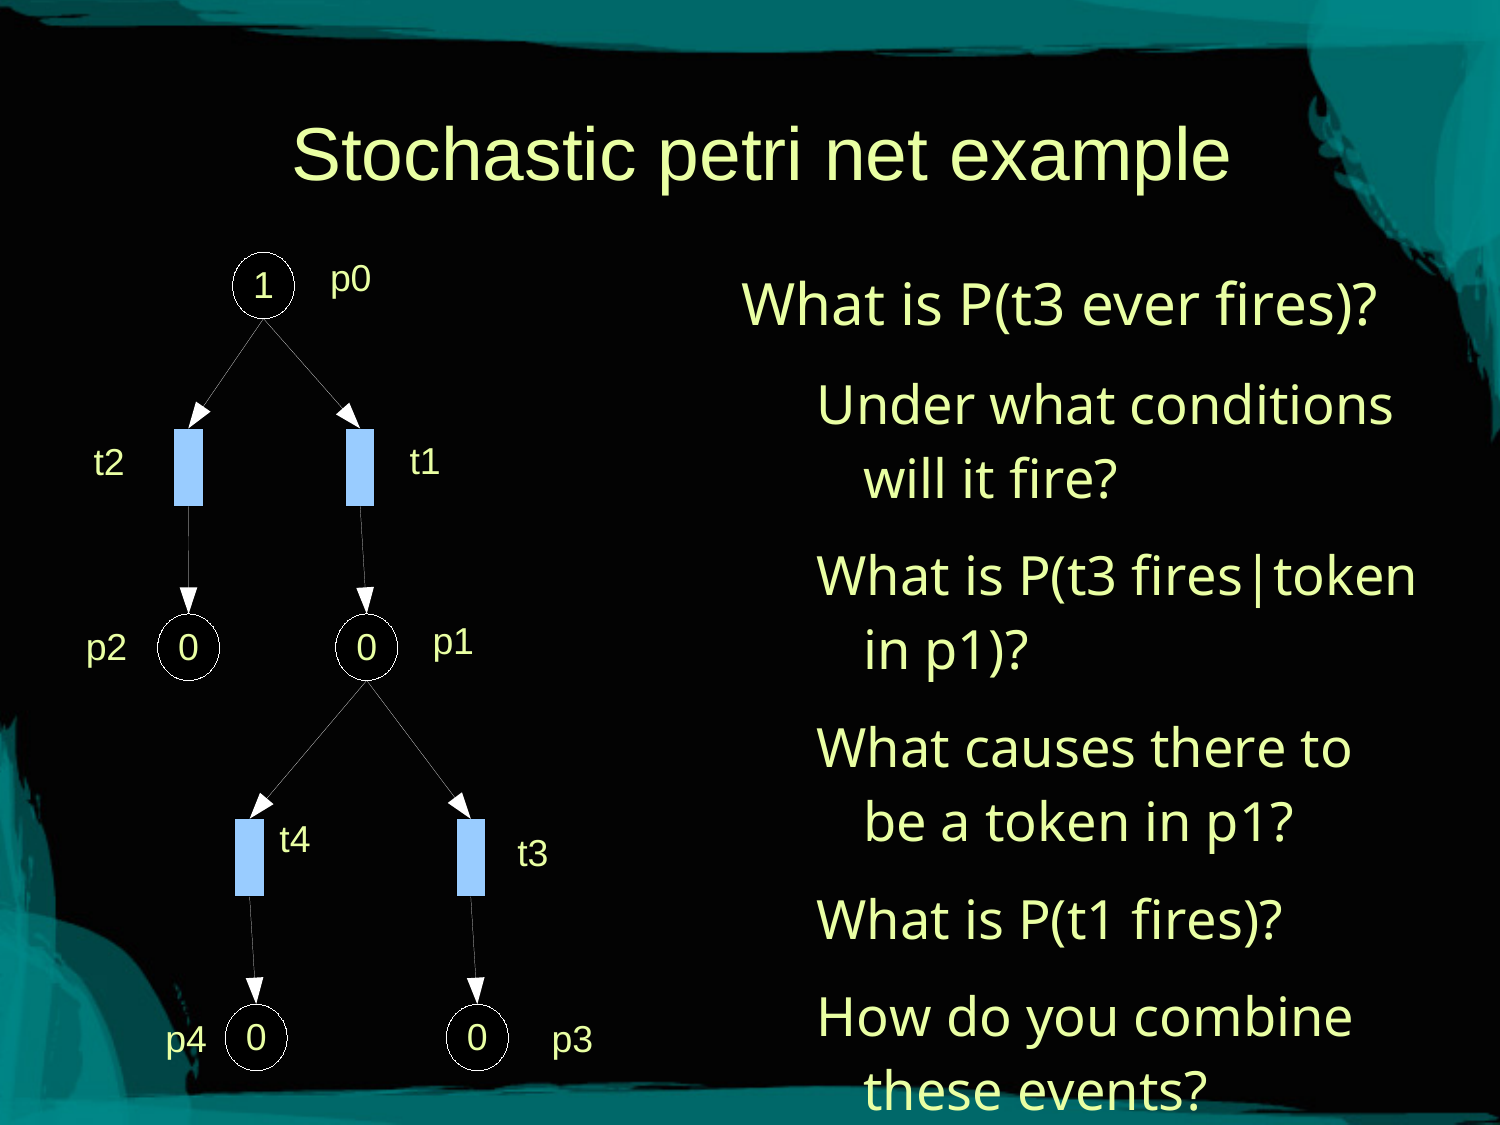

# Stochastic petri net example
p0
1
What is P(t3 ever fires)?
Under what conditions will it fire?
What is P(t3 fires|token in p1)?
What causes there to be a token in p1?
What is P(t1 fires)?
How do you combine these events?
t1
t2
p1
0
0
p2
t4
t3
0
0
p4
p3